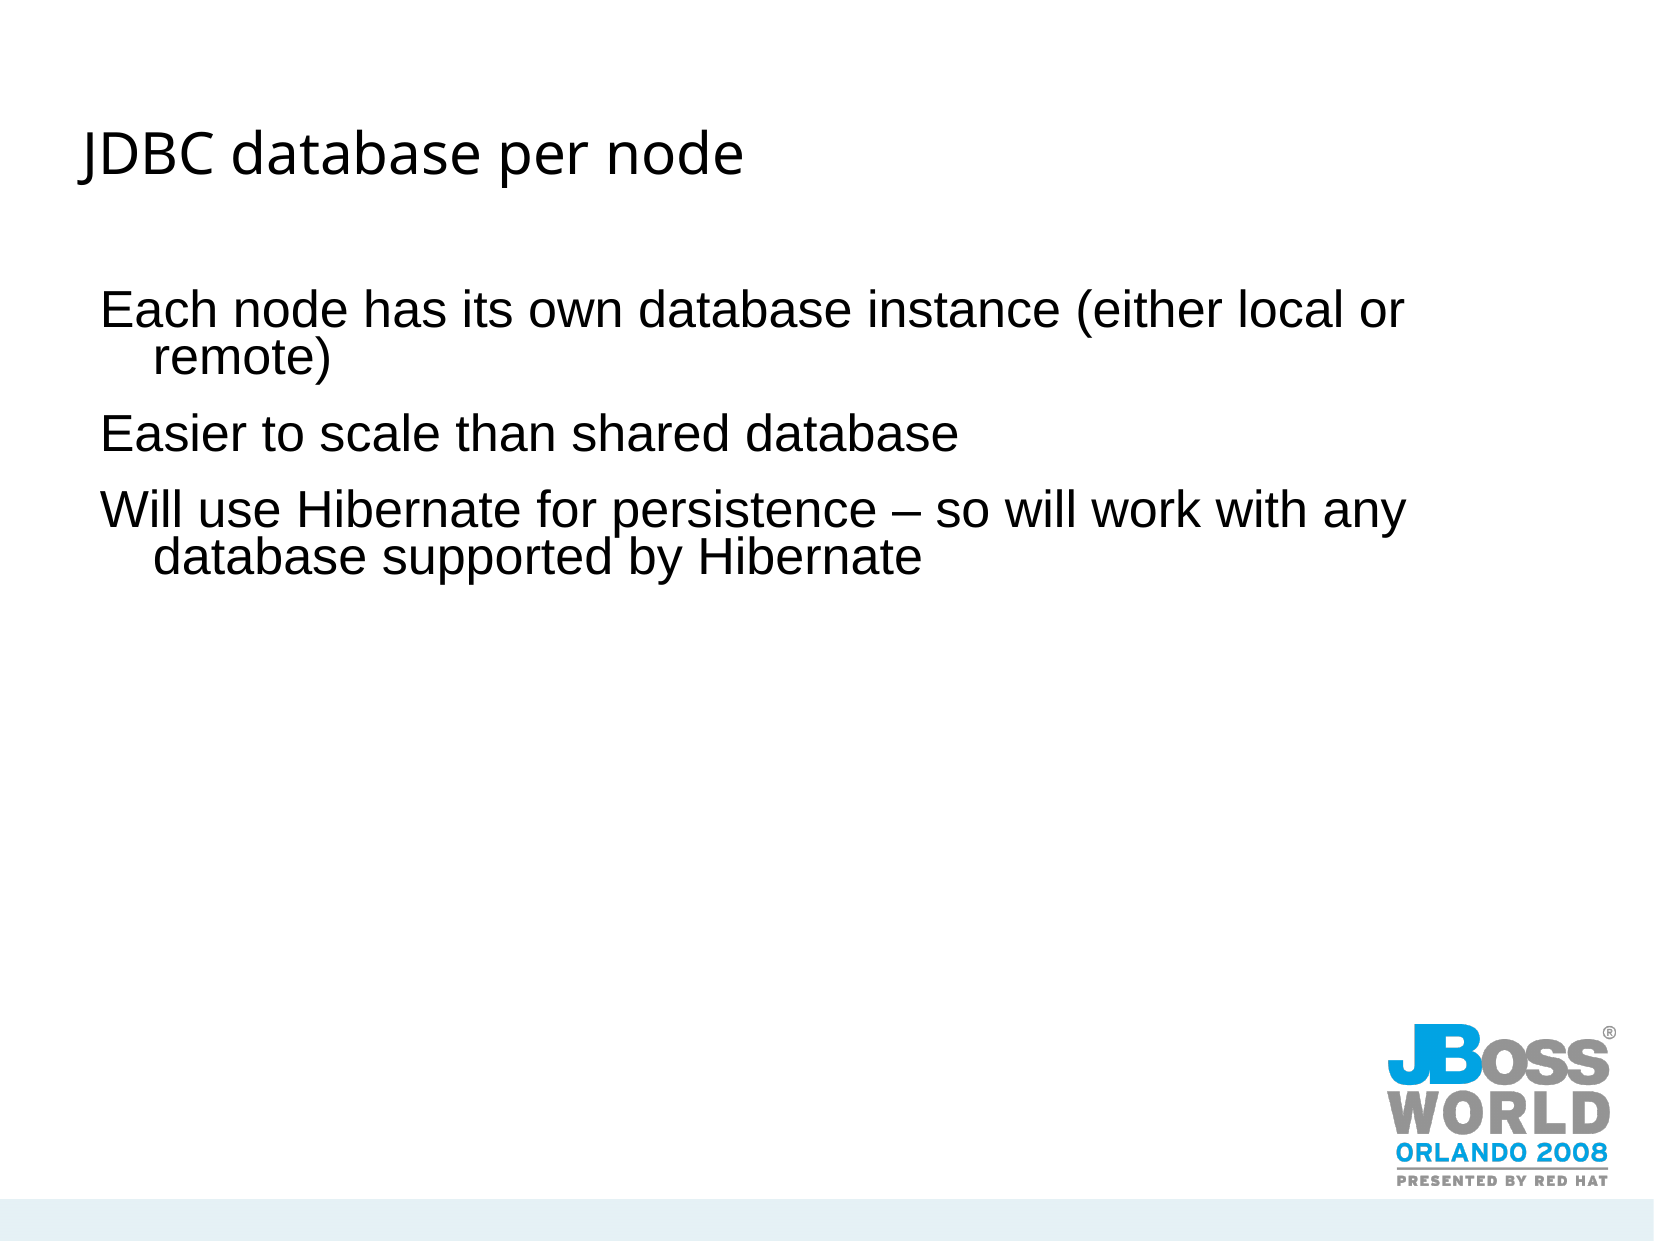

# JDBC database per node
Each node has its own database instance (either local or remote)
Easier to scale than shared database
Will use Hibernate for persistence – so will work with any database supported by Hibernate